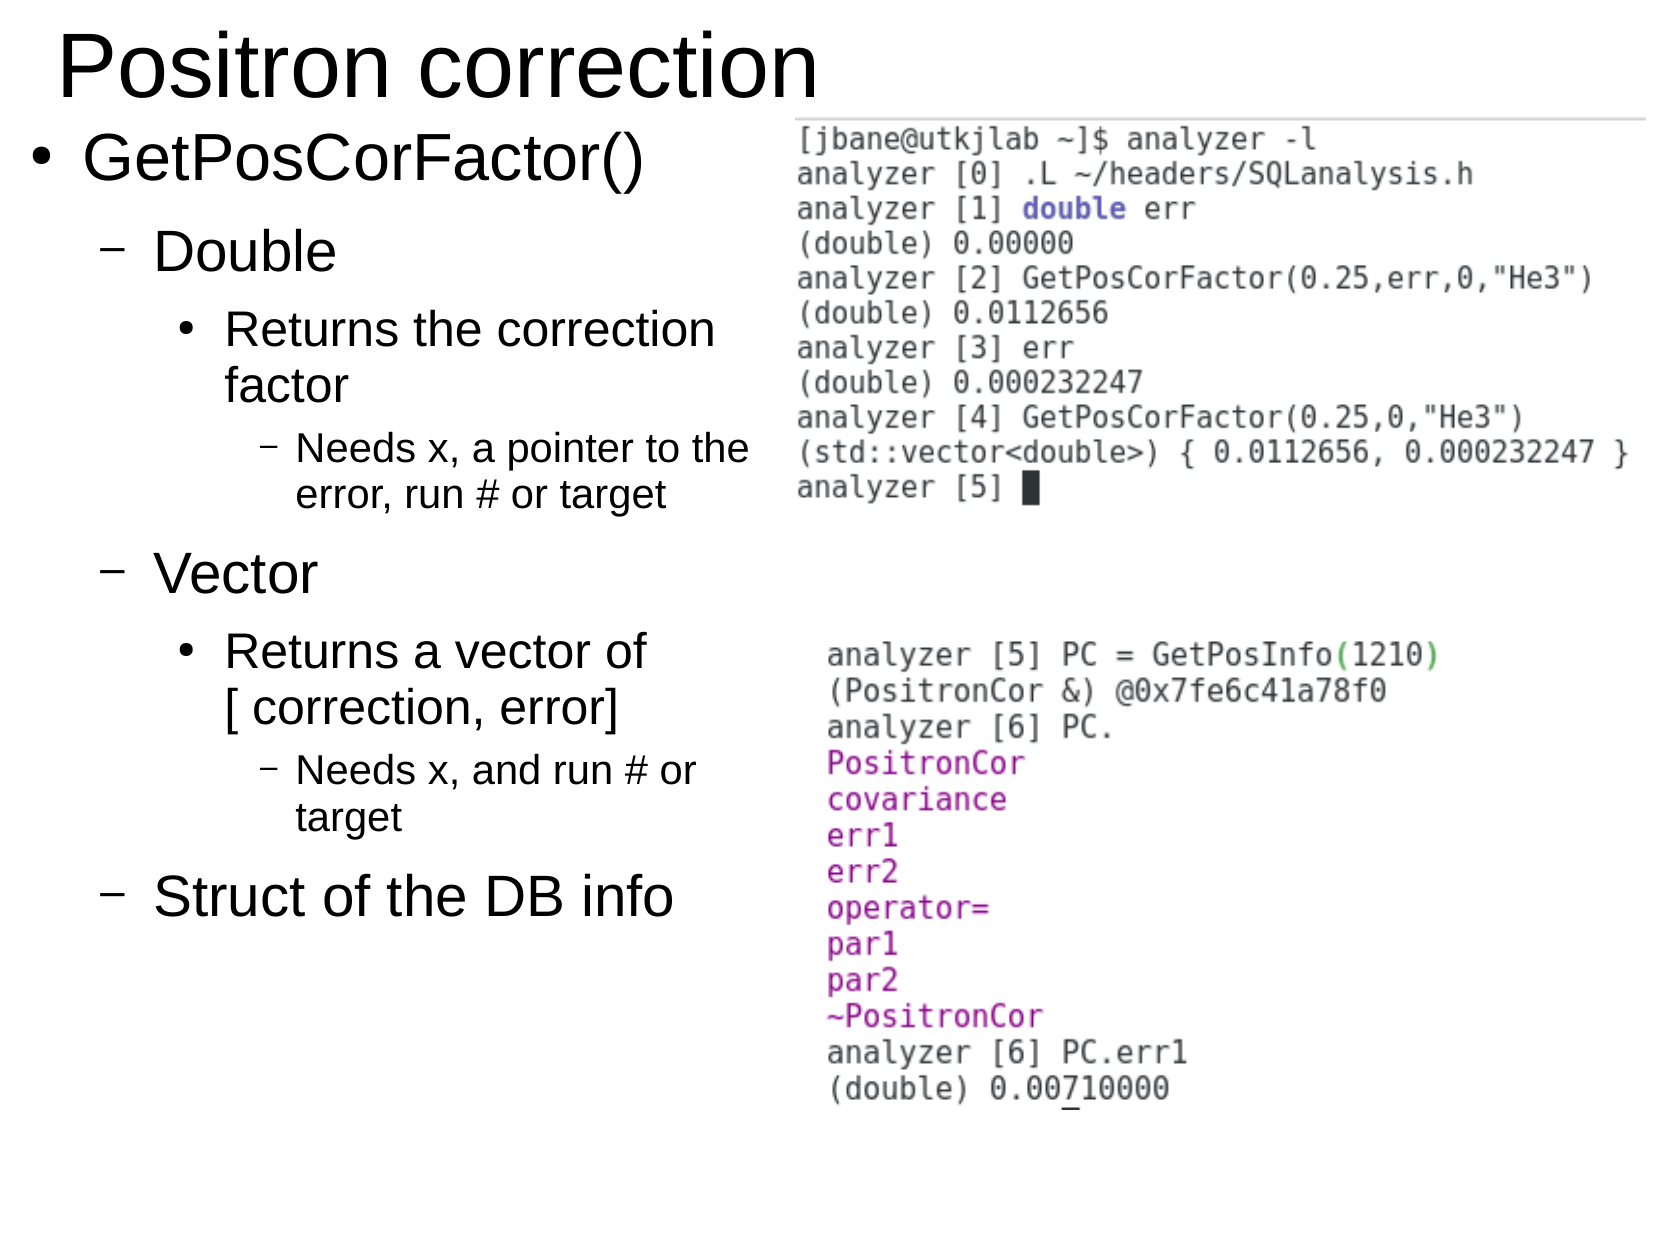

# Positron correction
GetPosCorFactor()
Double
Returns the correction factor
Needs x, a pointer to the error, run # or target
Vector
Returns a vector of [ correction, error]
Needs x, and run # or target
Struct of the DB info